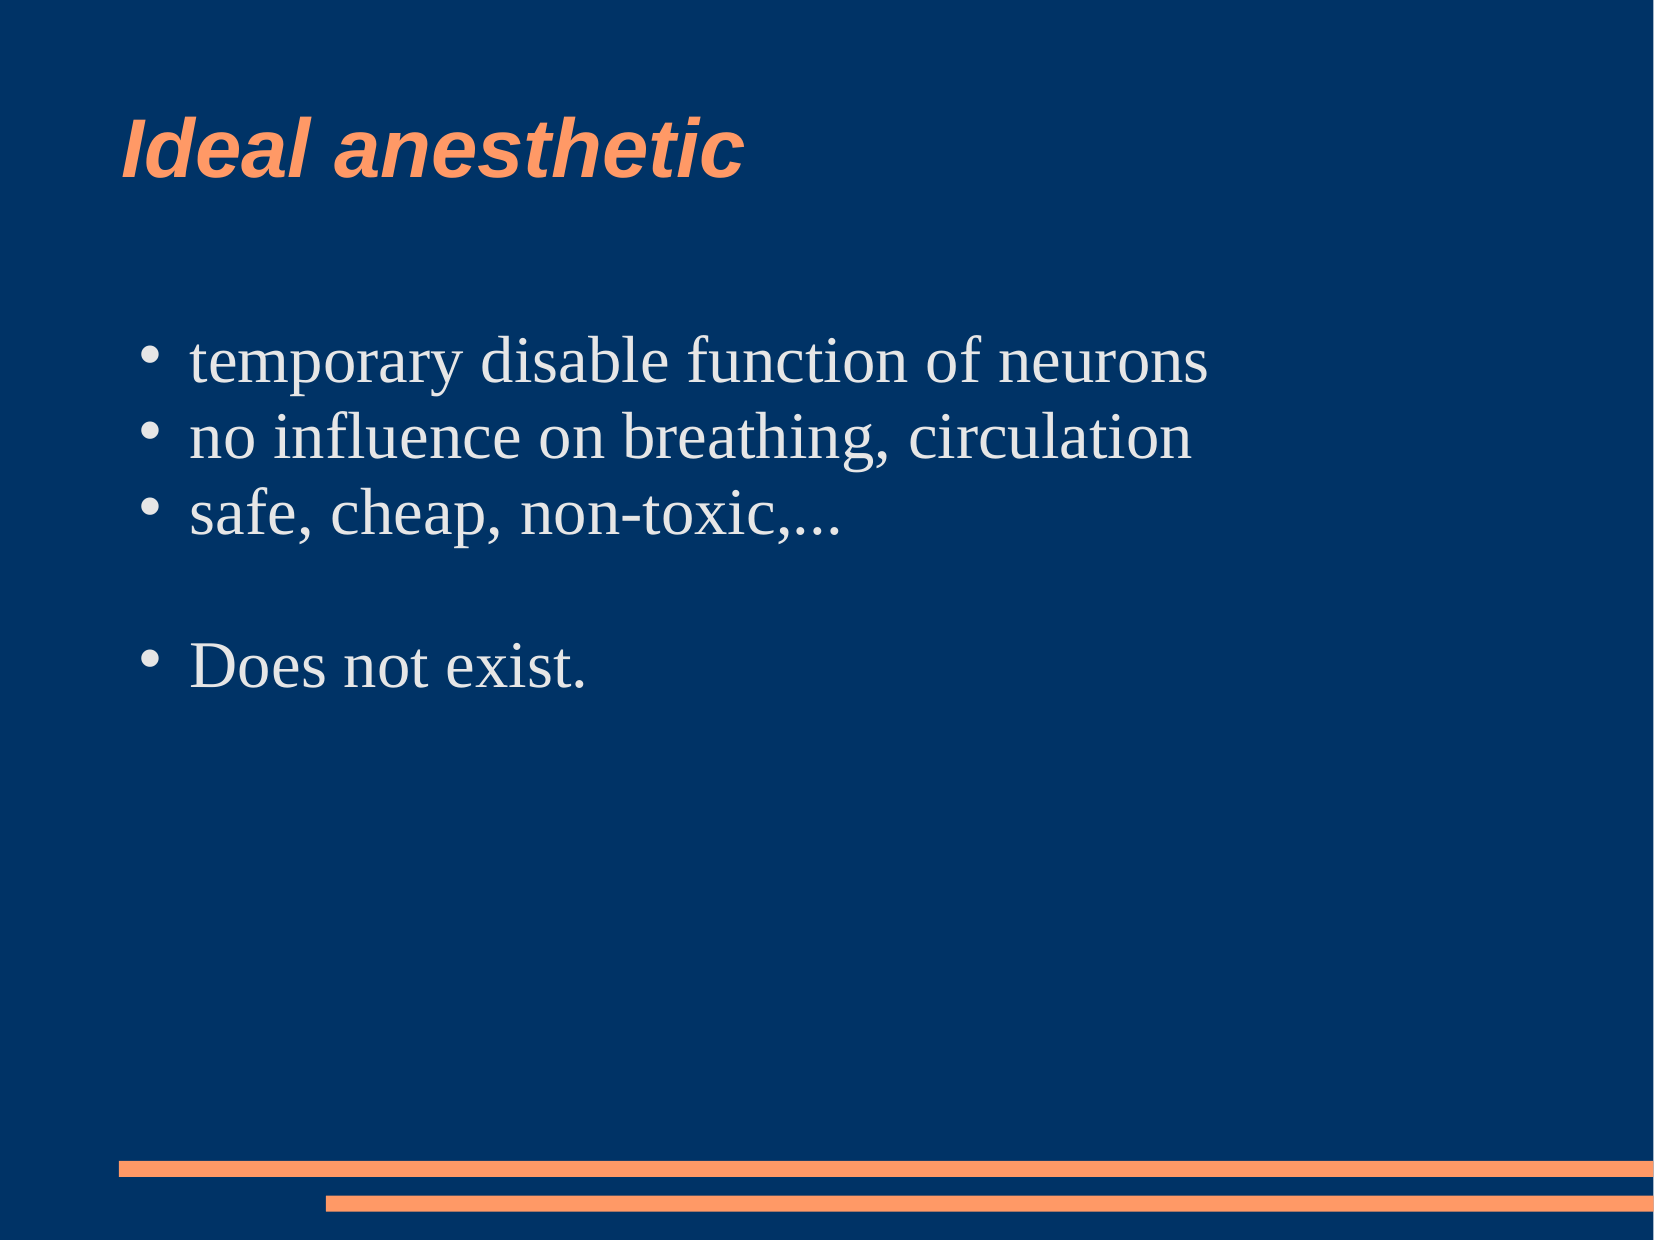

# Ideal anesthetic
temporary disable function of neurons
no influence on breathing, circulation
safe, cheap, non-toxic,...
Does not exist.